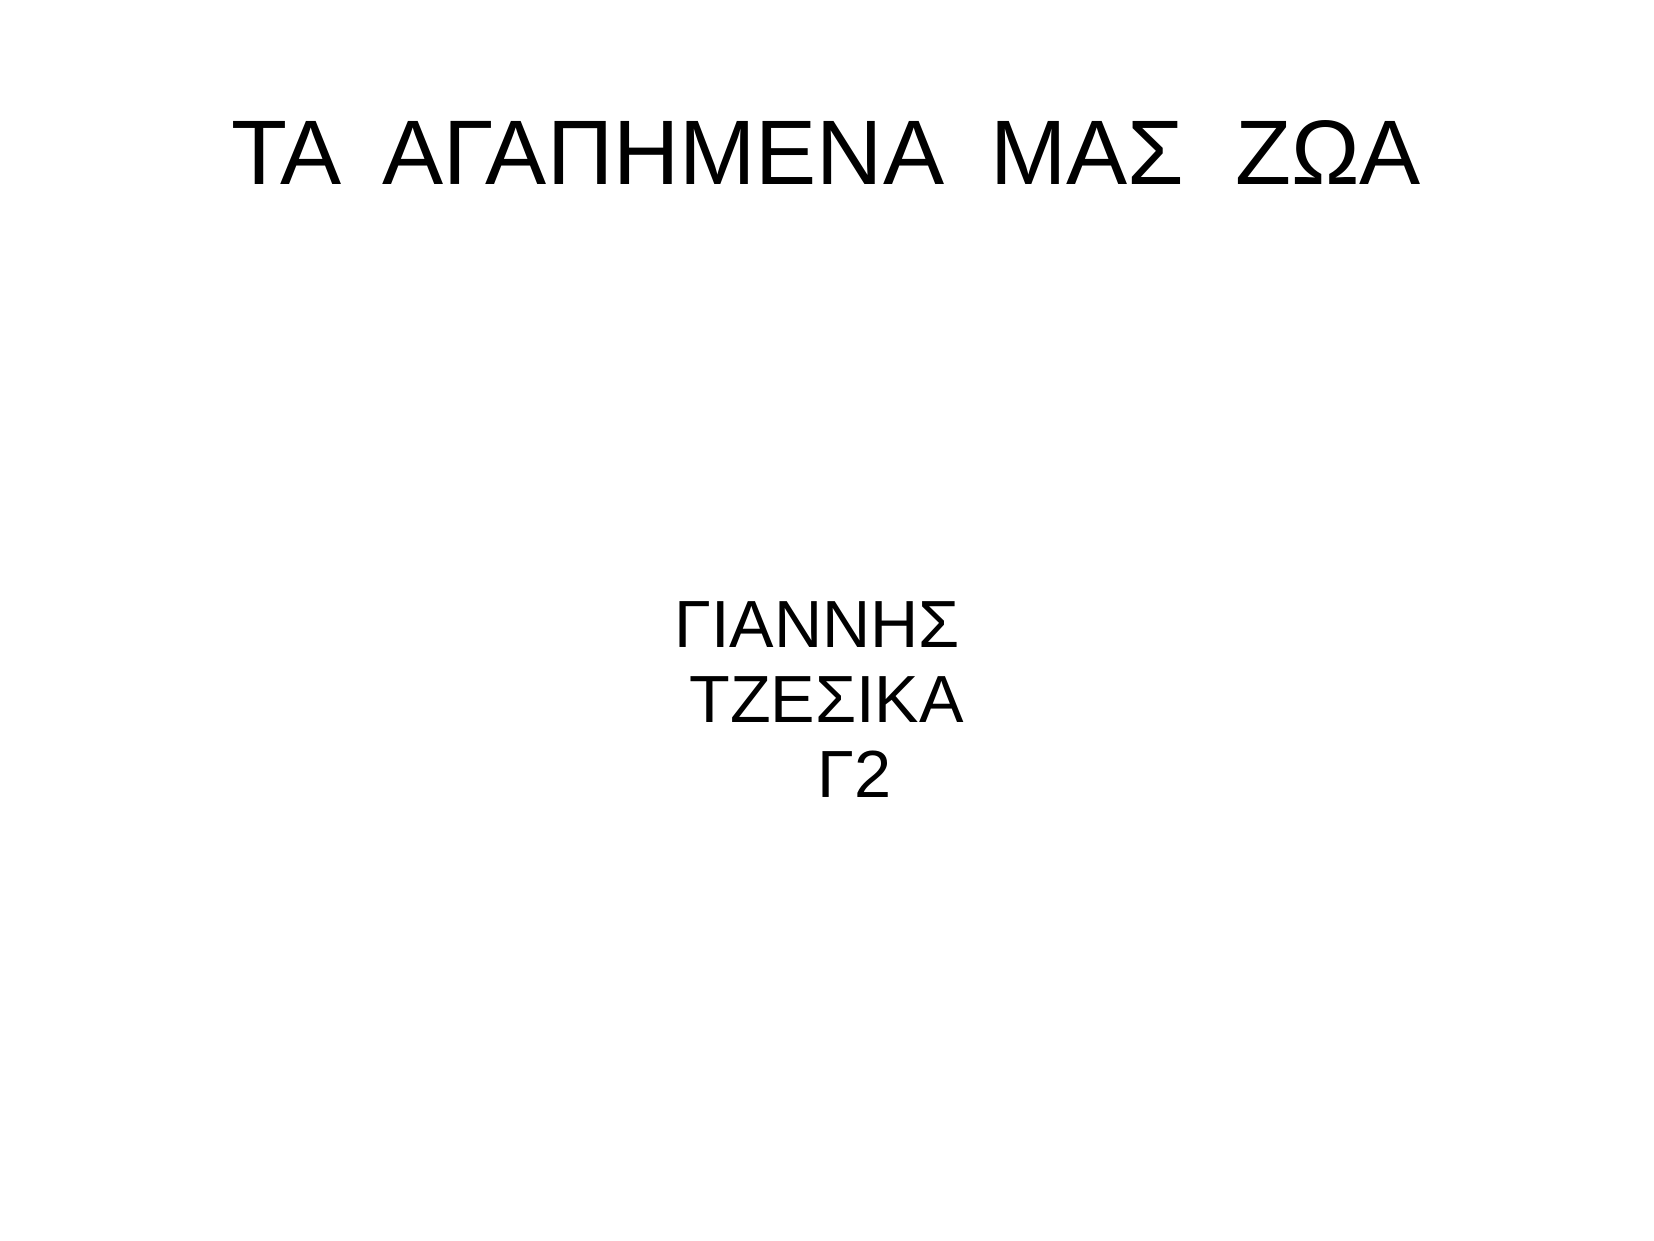

# ΤΑ ΑΓΑΠΗΜΕΝΑ ΜΑΣ ΖΩΑ
ΓΙΑΝΝΗΣ
ΤΖΕΣΙΚΑ
 Γ2